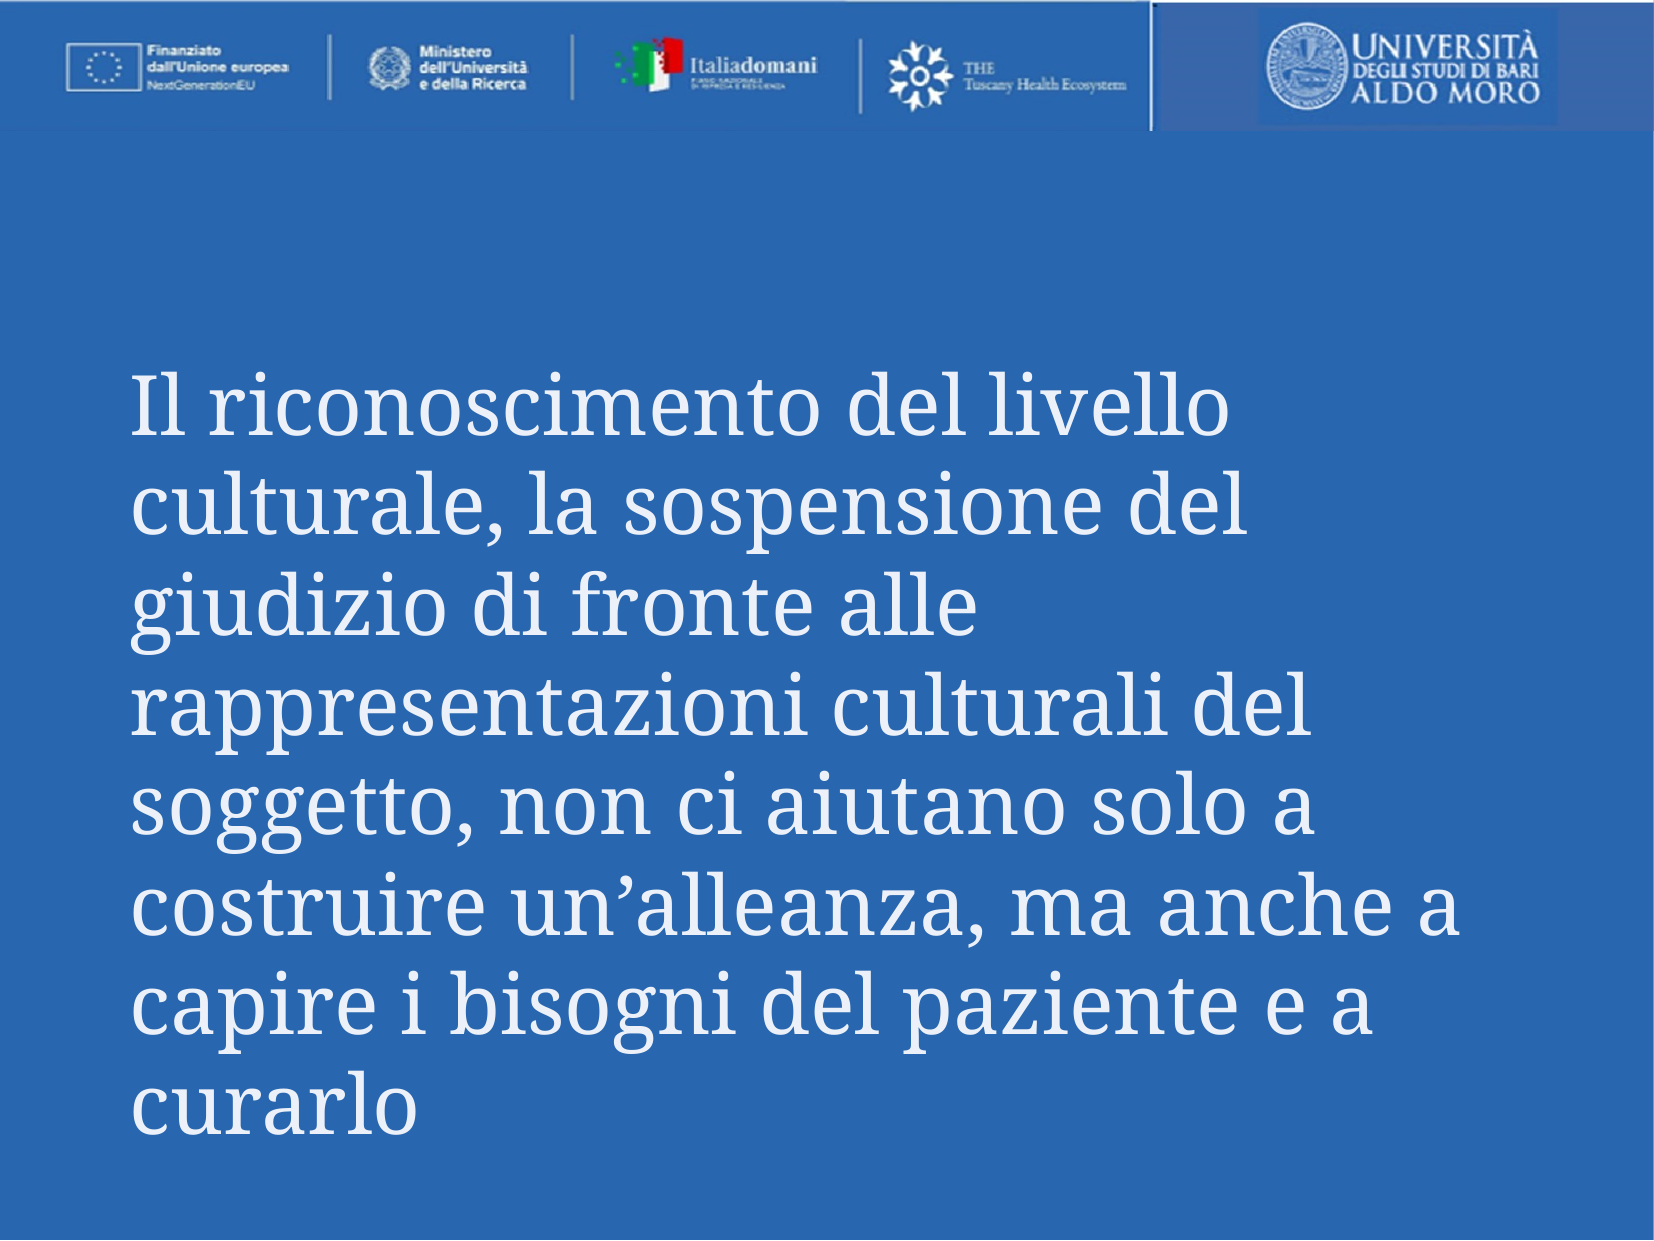

# Il riconoscimento del livello culturale, la sospensione del giudizio di fronte alle rappresentazioni culturali del soggetto, non ci aiutano solo a costruire un’alleanza, ma anche a capire i bisogni del paziente e a curarlo
							 info@etnopsi.it